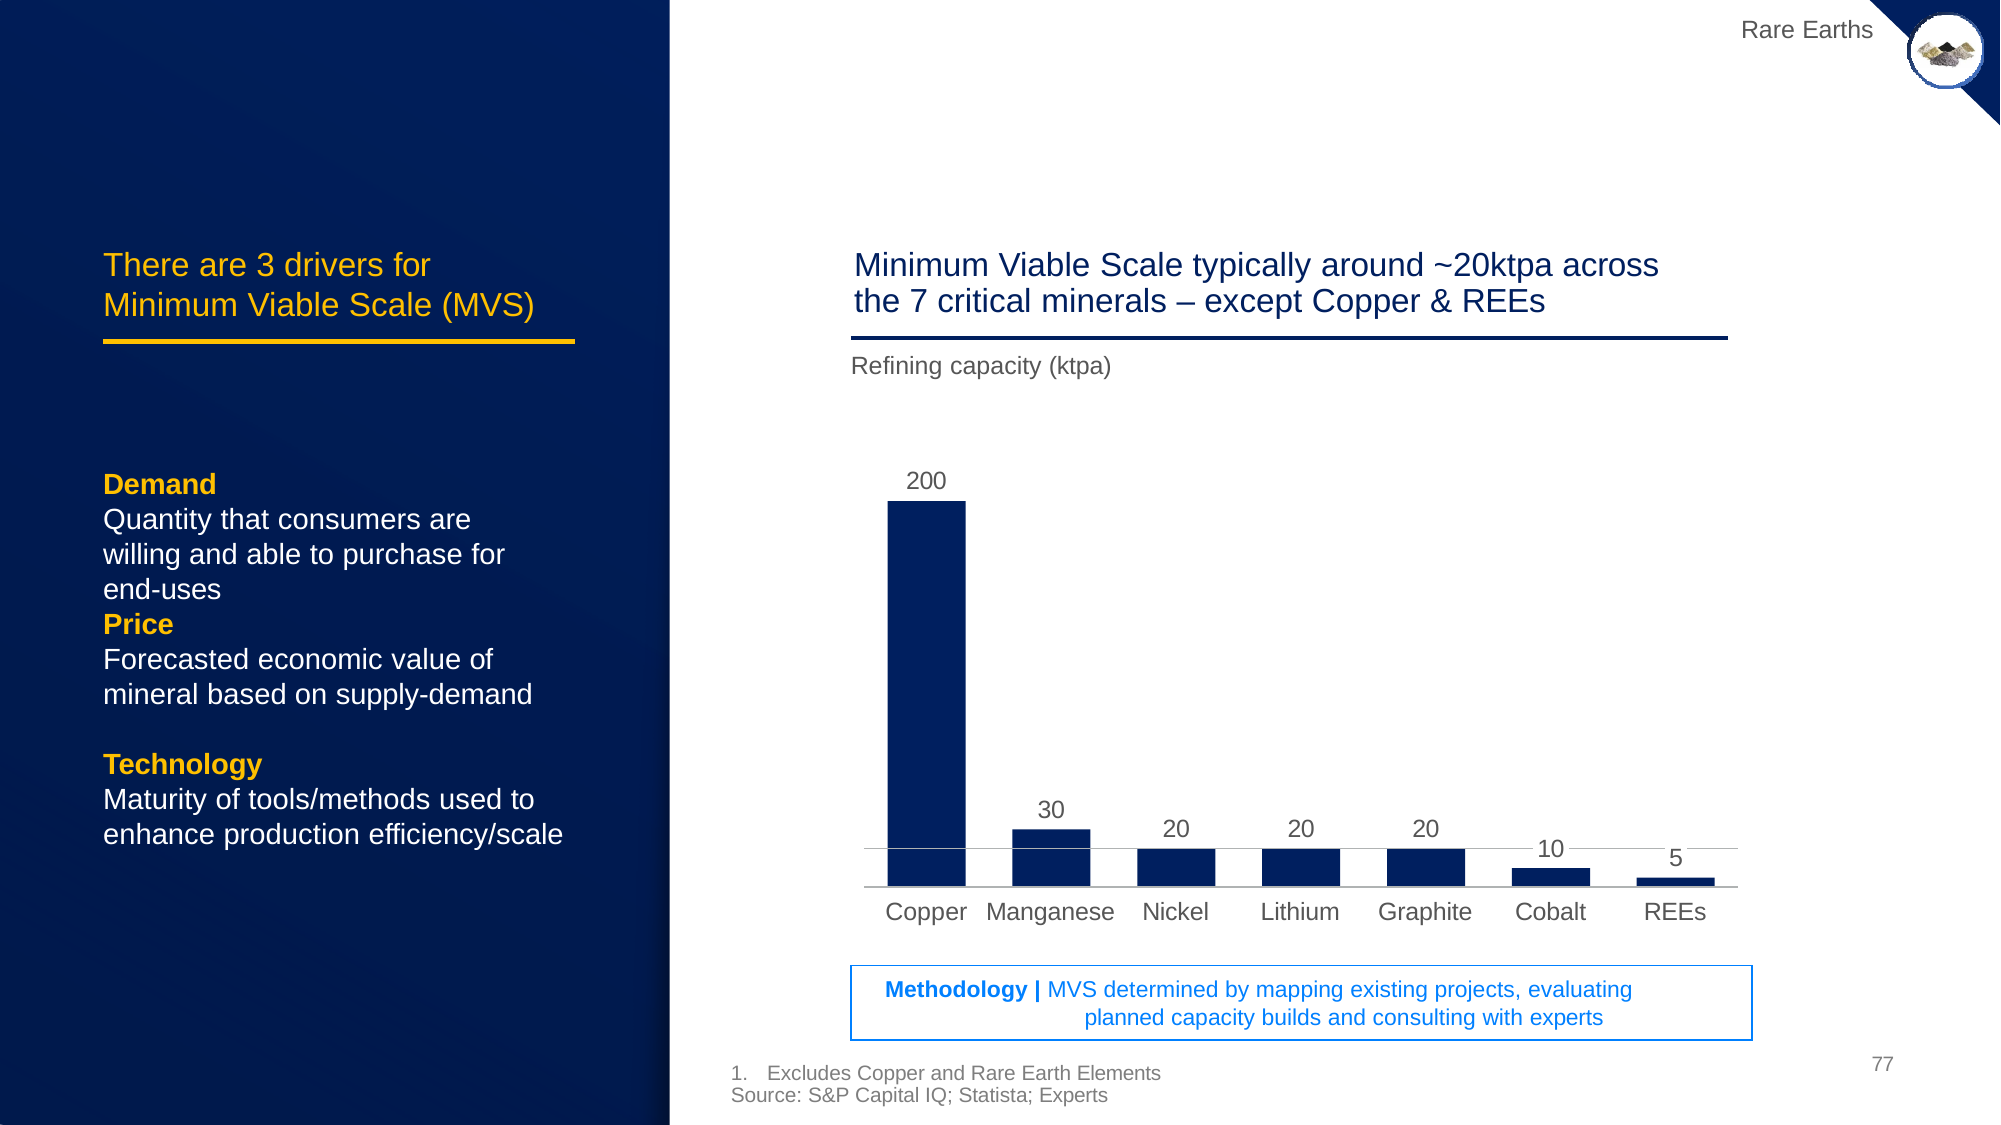

Rare Earths
# There are 3 drivers for Minimum Viable Scale (MVS)
Minimum Viable Scale typically around ~20ktpa across the 7 critical minerals – except Copper & REEs
Refining capacity (ktpa)
200
Demand
Quantity that consumers are willing and able to purchase for end-uses
Price
Forecasted economic value of
mineral based on supply-demand
Technology
Maturity of tools/methods used to enhance production efficiency/scale
30
20
20
20
10
5
Copper Manganese	Nickel	Lithium	Graphite	Cobalt	REEs
Methodology | MVS determined by mapping existing projects, evaluating planned capacity builds and consulting with experts
77
1. Excludes Copper and Rare Earth Elements Source: S&P Capital IQ; Statista; Experts